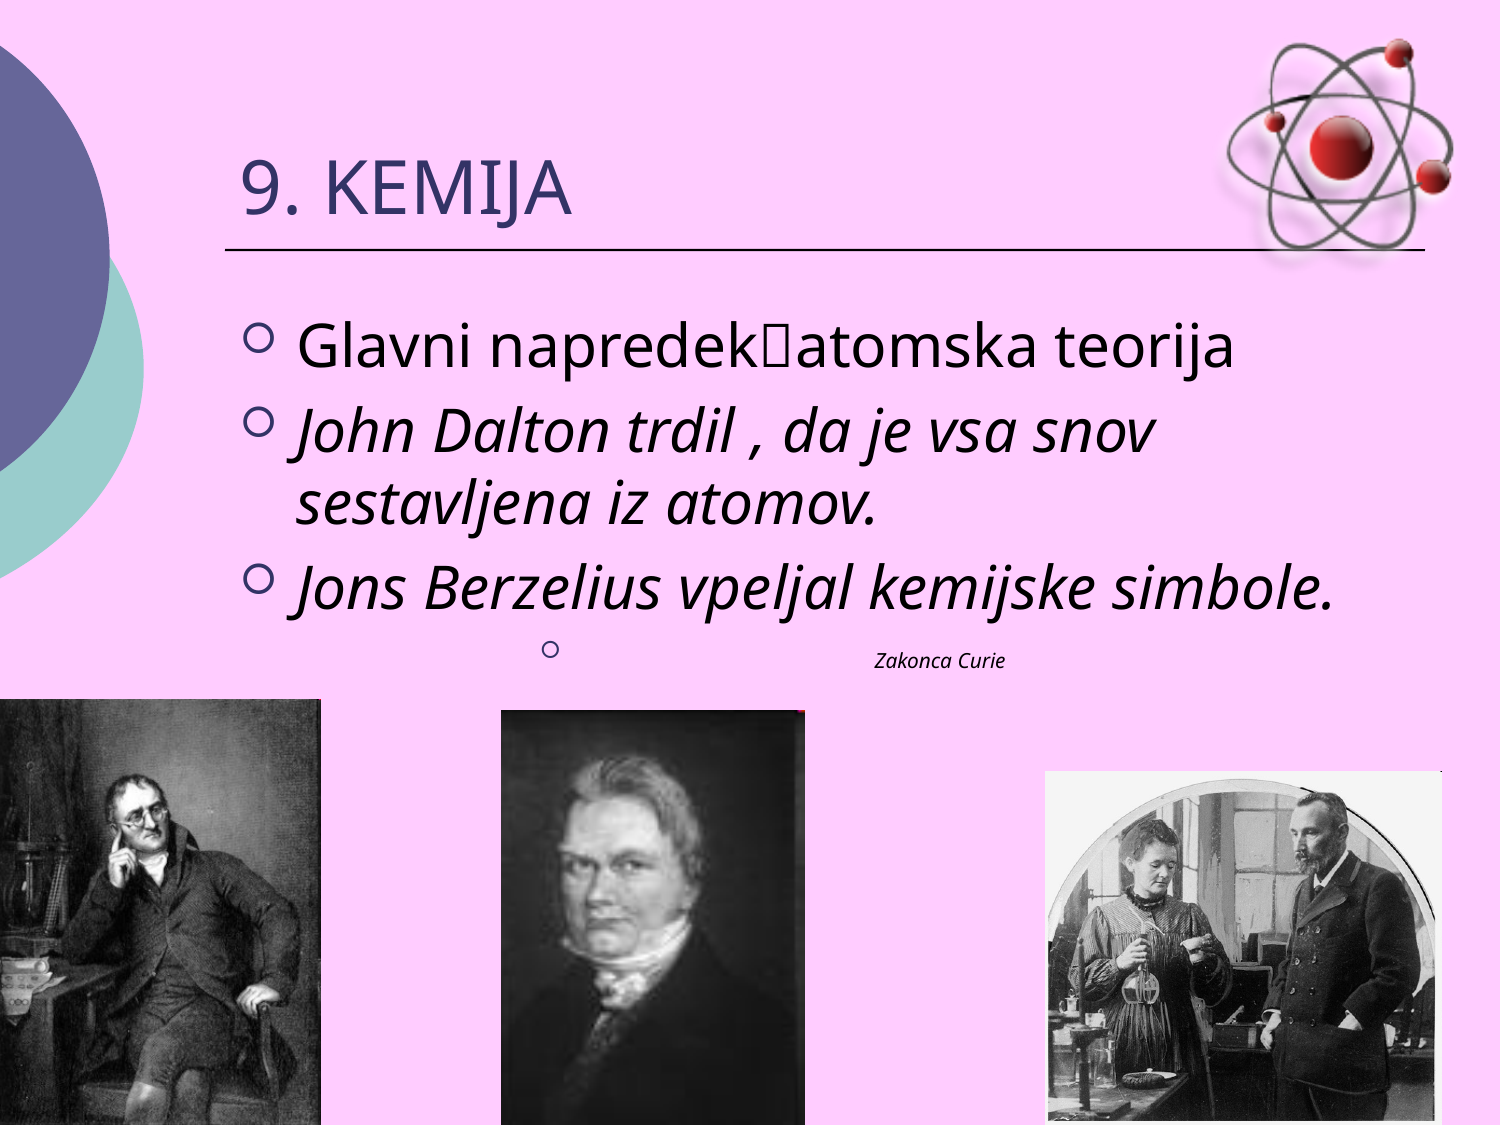

9. KEMIJA
# Glavni napredekatomska teorija
John Dalton trdil , da je vsa snov sestavljena iz atomov.
Jons Berzelius vpeljal kemijske simbole.
 Zakonca Curie